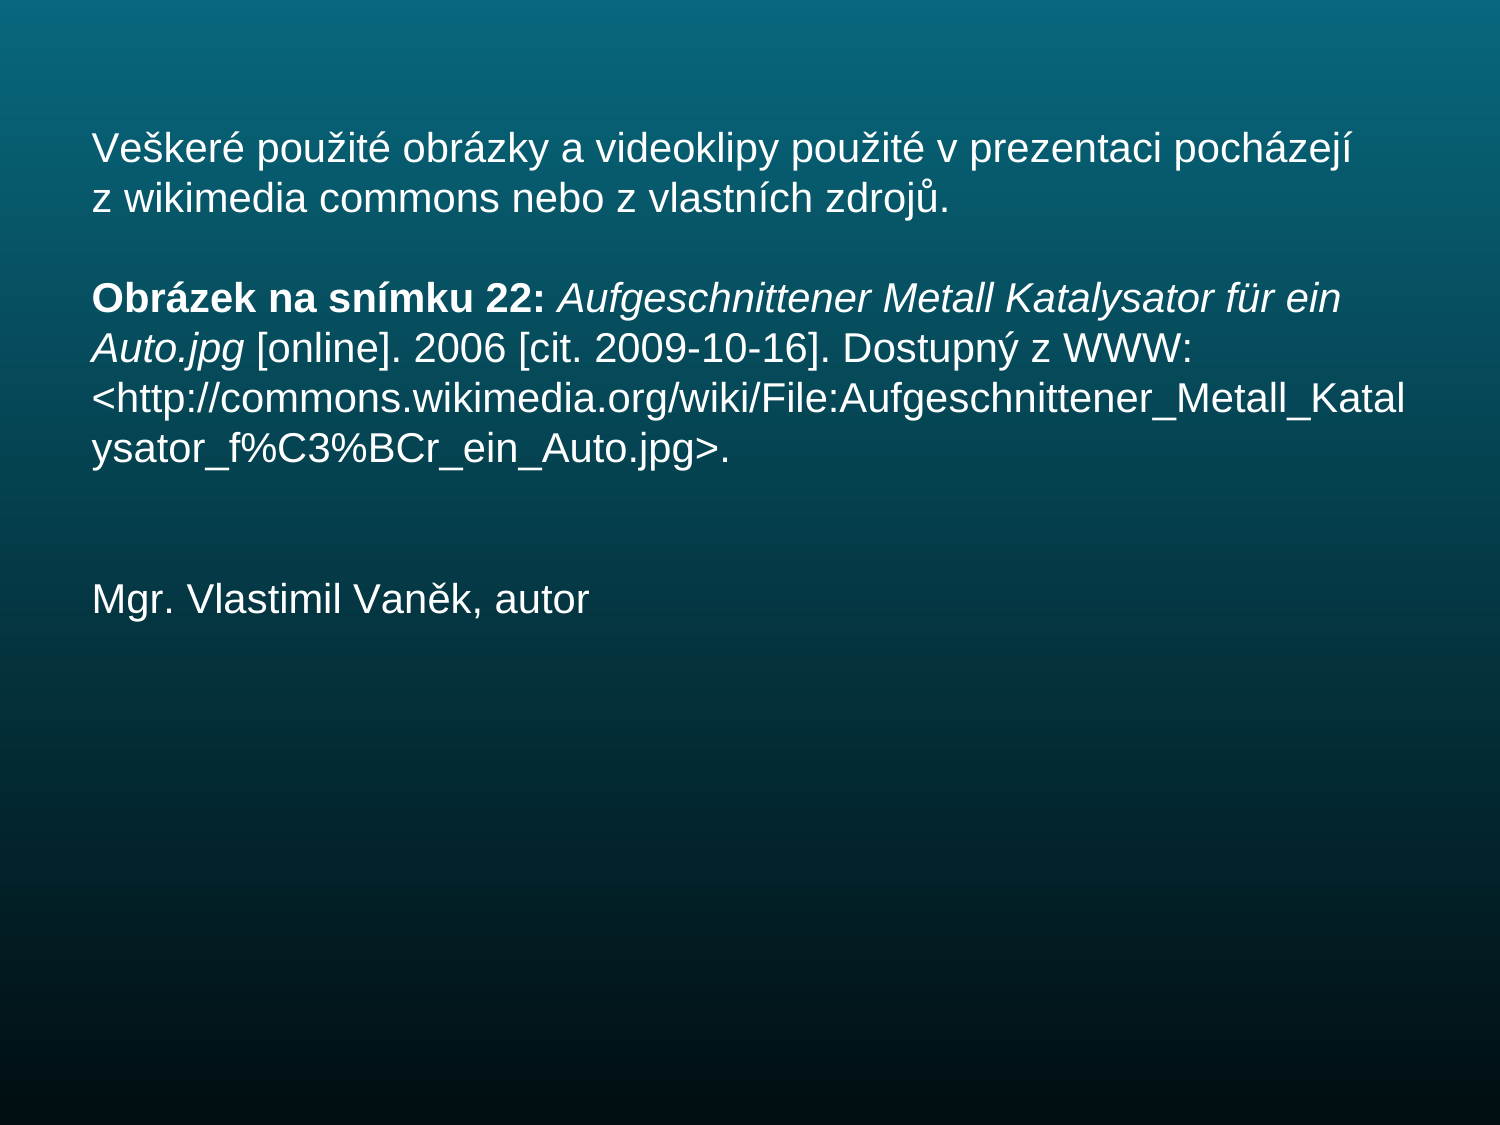

Veškeré použité obrázky a videoklipy použité v prezentaci pocházejí
z wikimedia commons nebo z vlastních zdrojů.
Obrázek na snímku 22: Aufgeschnittener Metall Katalysator für ein Auto.jpg [online]. 2006 [cit. 2009-10-16]. Dostupný z WWW: <http://commons.wikimedia.org/wiki/File:Aufgeschnittener_Metall_Katalysator_f%C3%BCr_ein_Auto.jpg>.
Mgr. Vlastimil Vaněk, autor